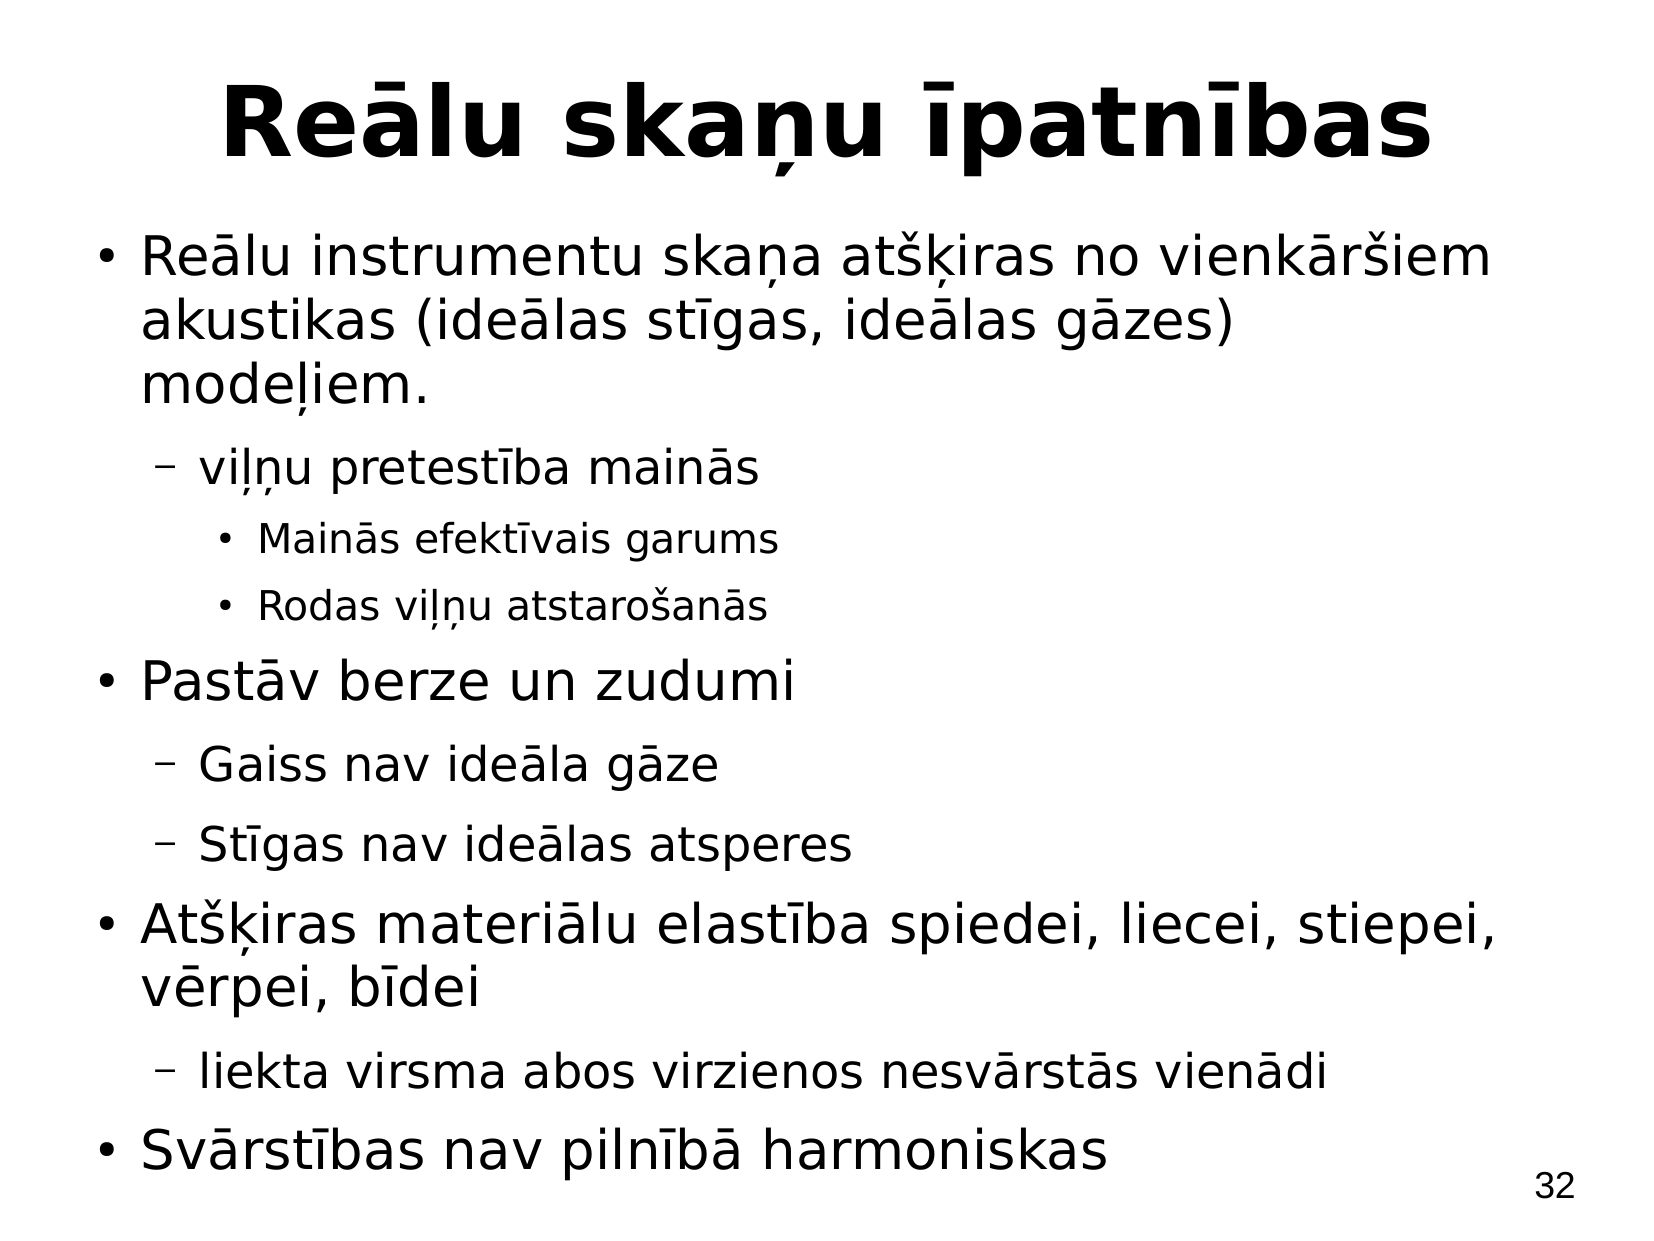

# Reālu skaņu īpatnības
Reālu instrumentu skaņa atšķiras no vienkāršiem akustikas (ideālas stīgas, ideālas gāzes) modeļiem.
viļņu pretestība mainās
Mainās efektīvais garums
Rodas viļņu atstarošanās
Pastāv berze un zudumi
Gaiss nav ideāla gāze
Stīgas nav ideālas atsperes
Atšķiras materiālu elastība spiedei, liecei, stiepei, vērpei, bīdei
liekta virsma abos virzienos nesvārstās vienādi
Svārstības nav pilnībā harmoniskas